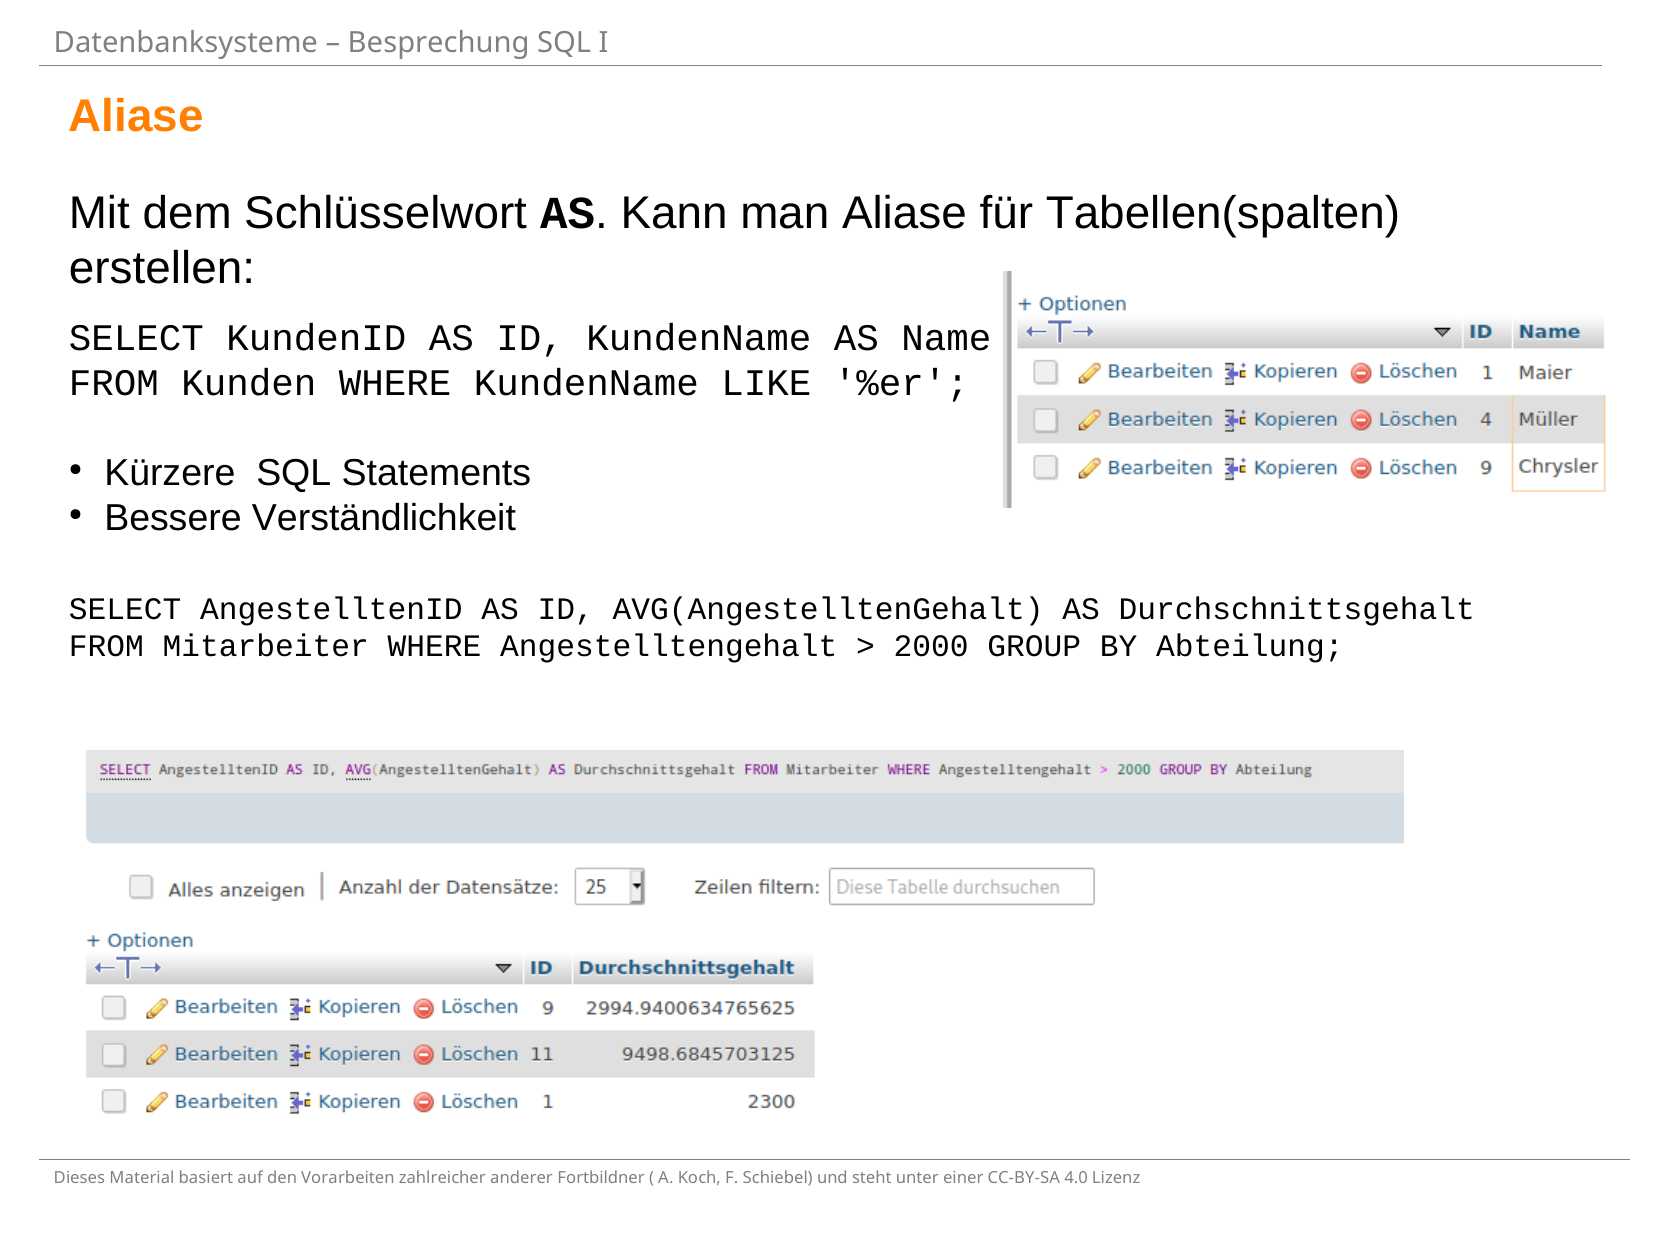

Datenbanksysteme – Besprechung SQL I
Aliase
Mit dem Schlüsselwort AS. Kann man Aliase für Tabellen(spalten) erstellen:
SELECT KundenID AS ID, KundenName AS Name
FROM Kunden WHERE KundenName LIKE '%er';
Kürzere SQL Statements
Bessere Verständlichkeit
SELECT AngestelltenID AS ID, AVG(AngestelltenGehalt) AS Durchschnittsgehalt
FROM Mitarbeiter WHERE Angestelltengehalt > 2000 GROUP BY Abteilung;